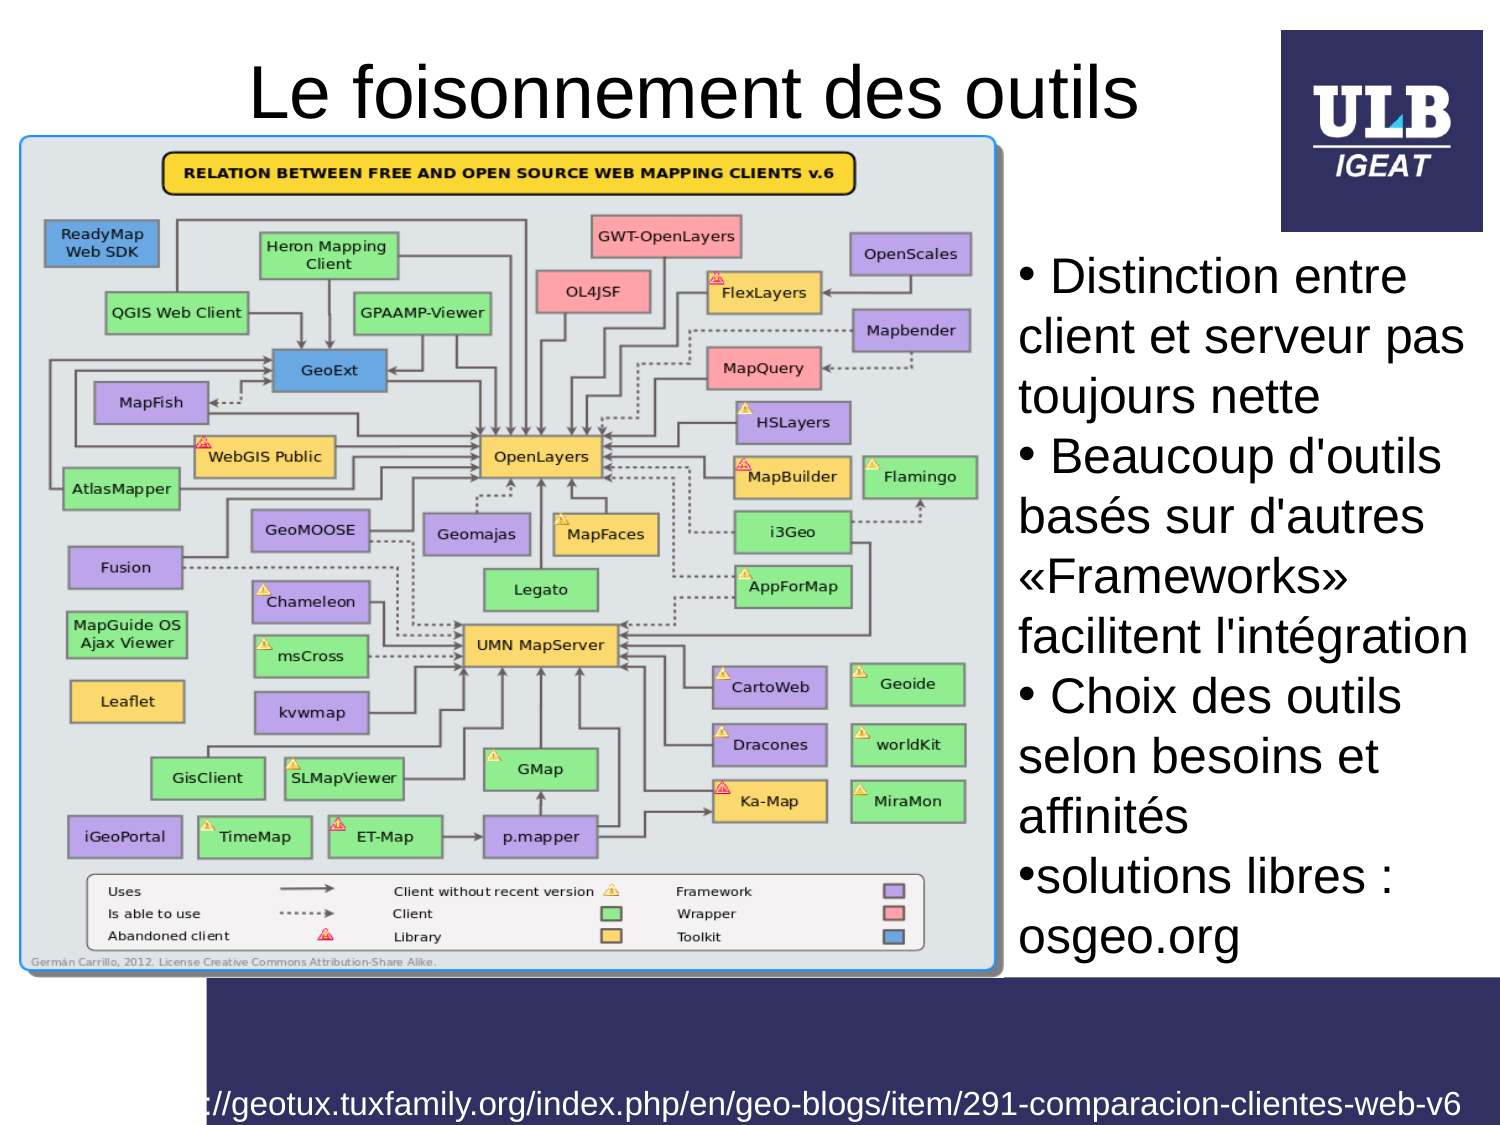

Le foisonnement des outils
 Distinction entre client et serveur pas toujours nette
 Beaucoup d'outils basés sur d'autres
«Frameworks» facilitent l'intégration
 Choix des outils selon besoins et affinités
solutions libres : osgeo.org
source : http://geotux.tuxfamily.org/index.php/en/geo-blogs/item/291-comparacion-clientes-web-v6